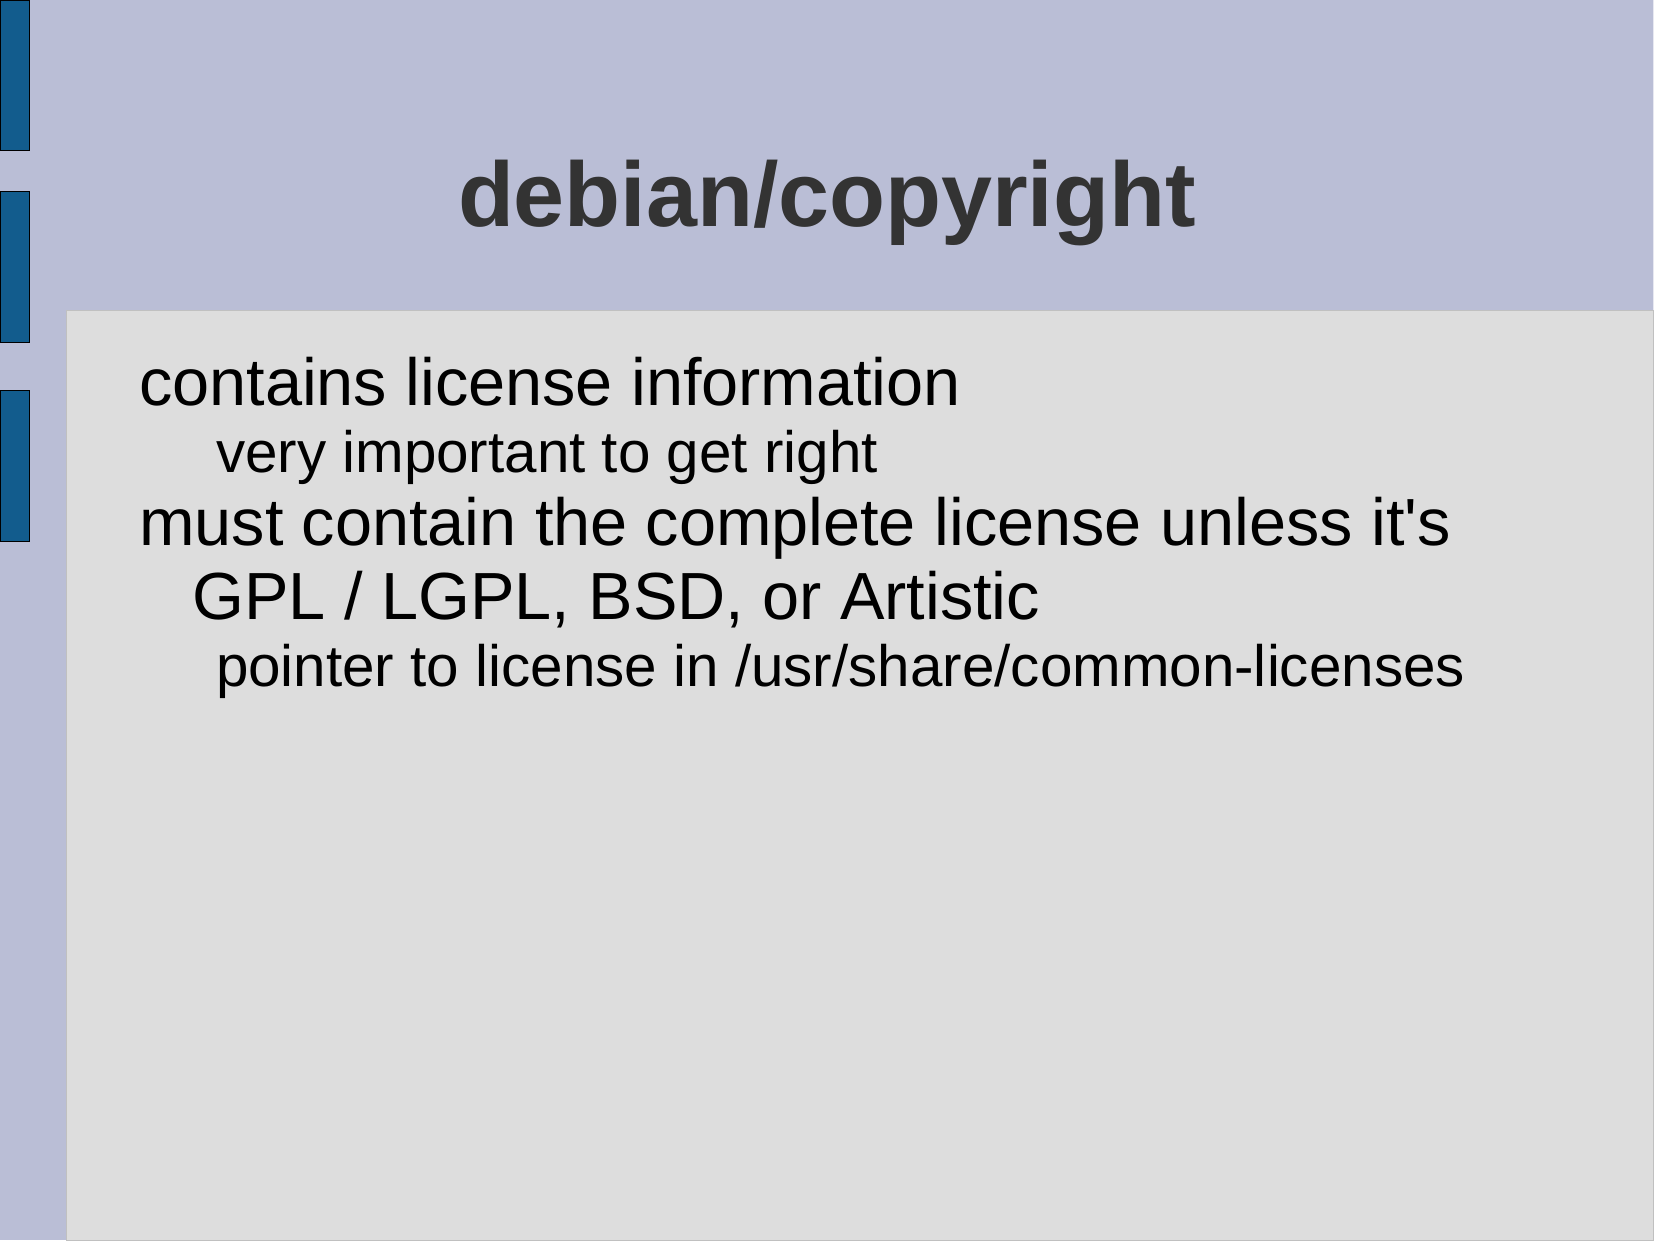

# debian/copyright
contains license information
very important to get right
must contain the complete license unless it's GPL / LGPL, BSD, or Artistic
pointer to license in /usr/share/common-licenses